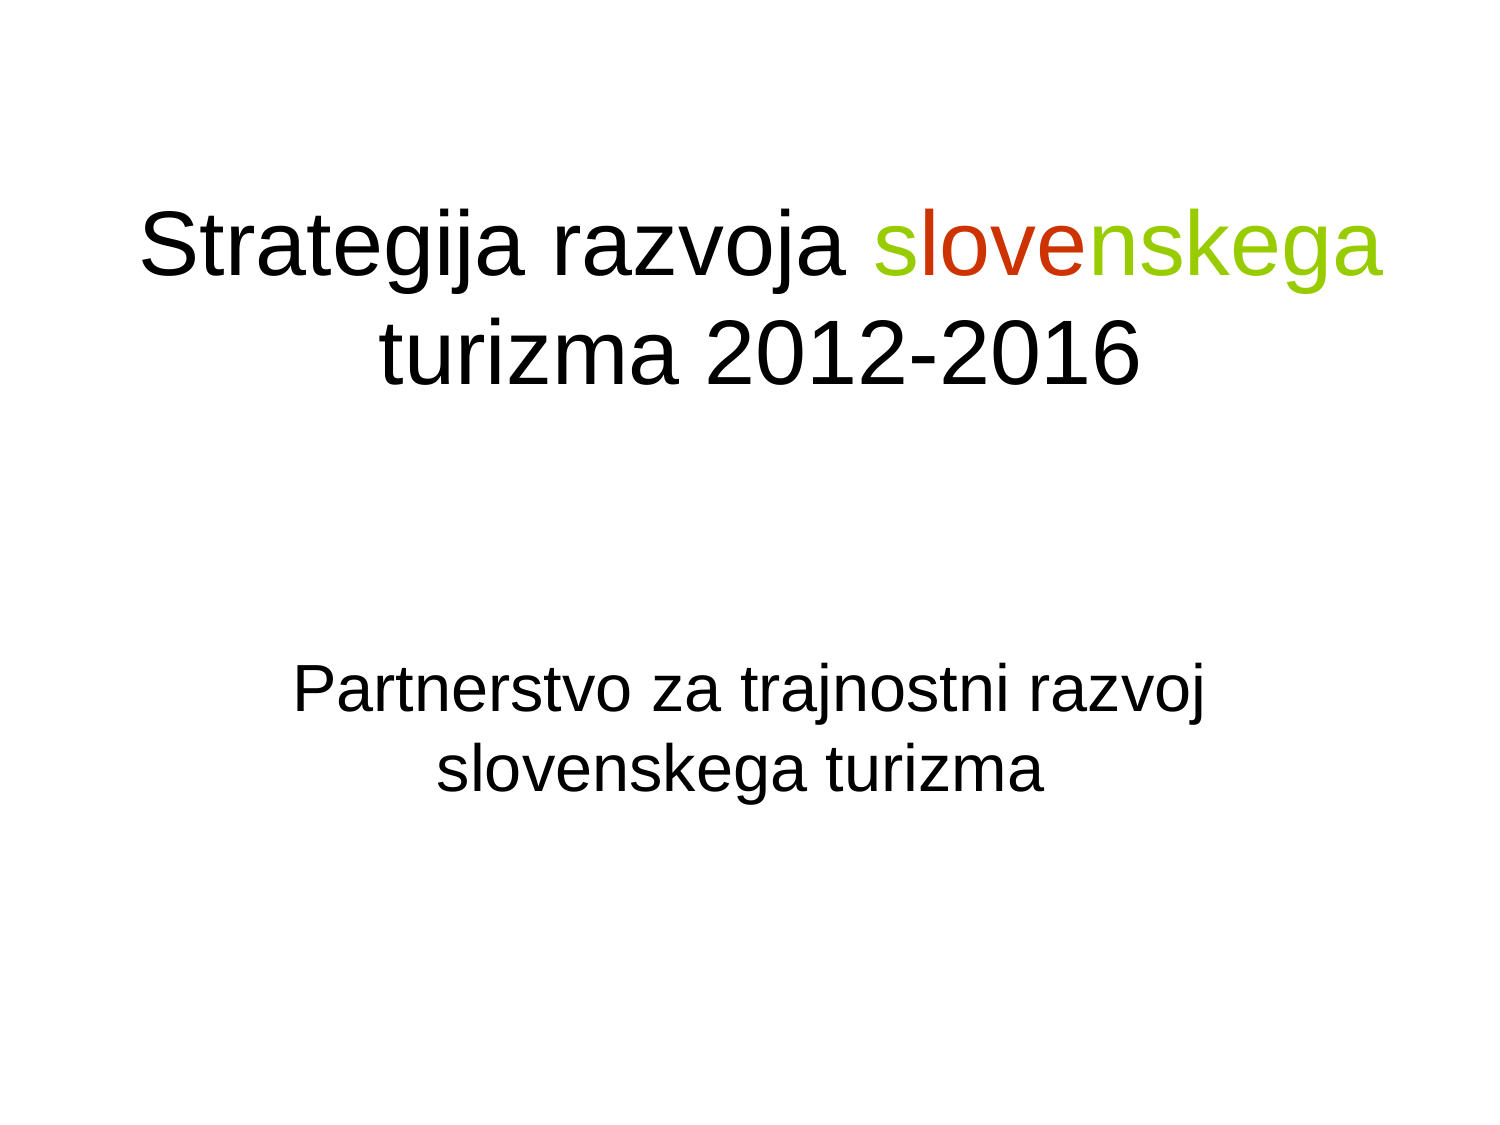

# Strategija razvoja slovenskega turizma 2012-2016
Partnerstvo za trajnostni razvoj slovenskega turizma